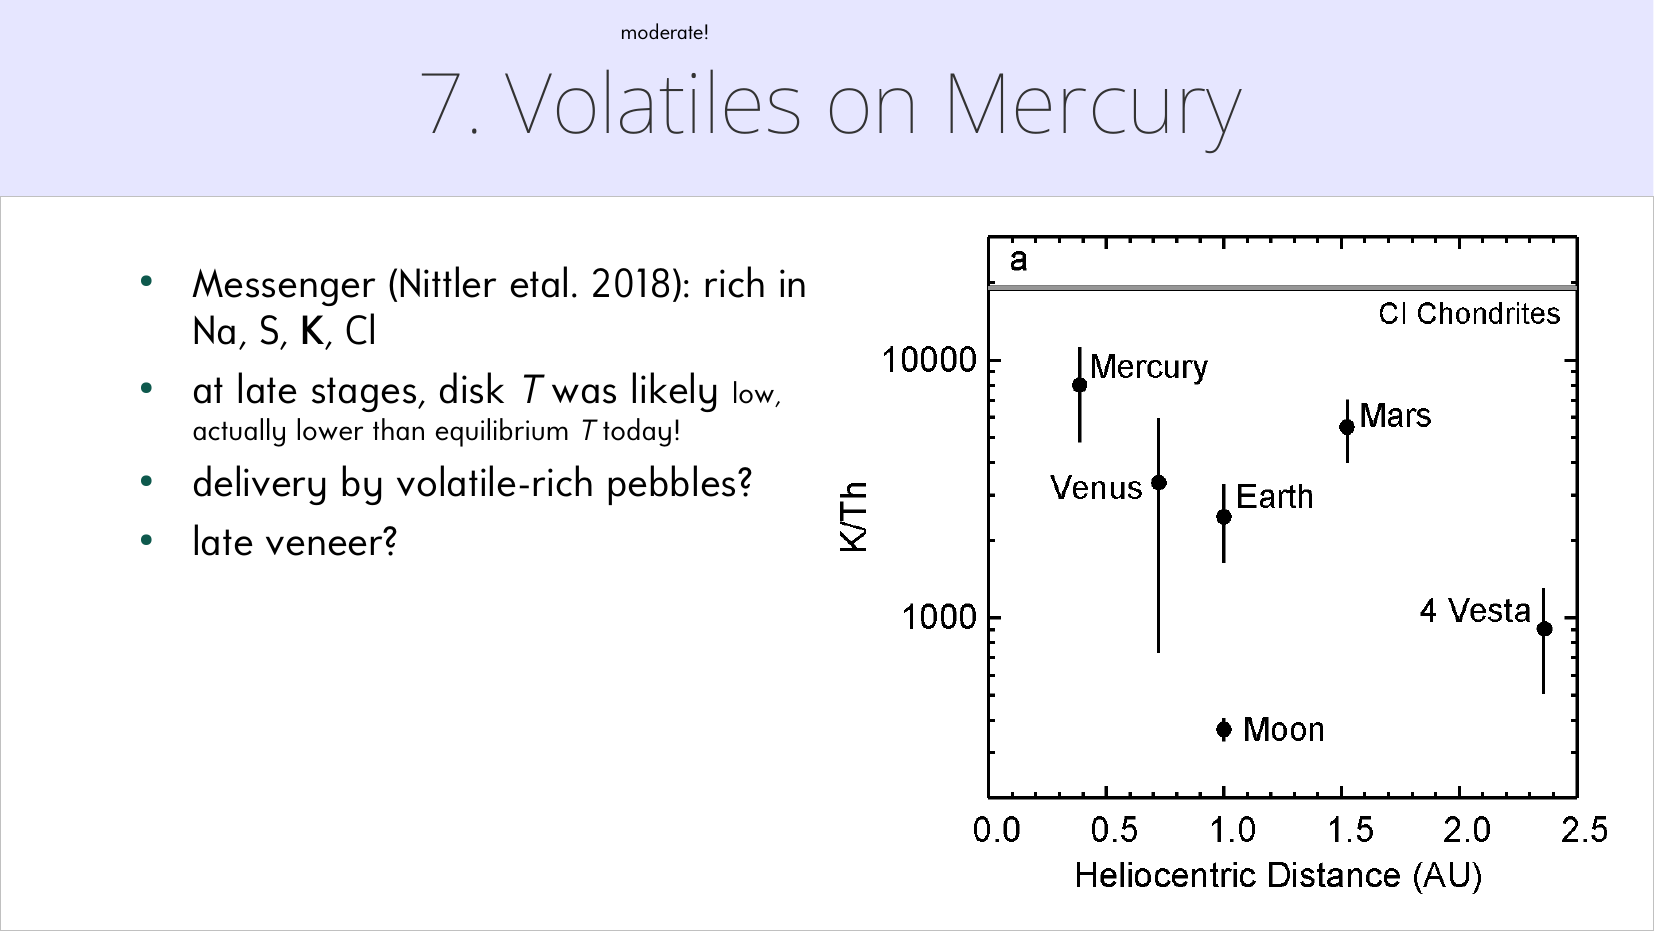

moderate!
# 7. Volatiles on Mercury
Messenger (Nittler etal. 2018): rich in Na, S, K, Cl
at late stages, disk T was likely low, actually lower than equilibrium T today!
delivery by volatile-rich pebbles?
late veneer?